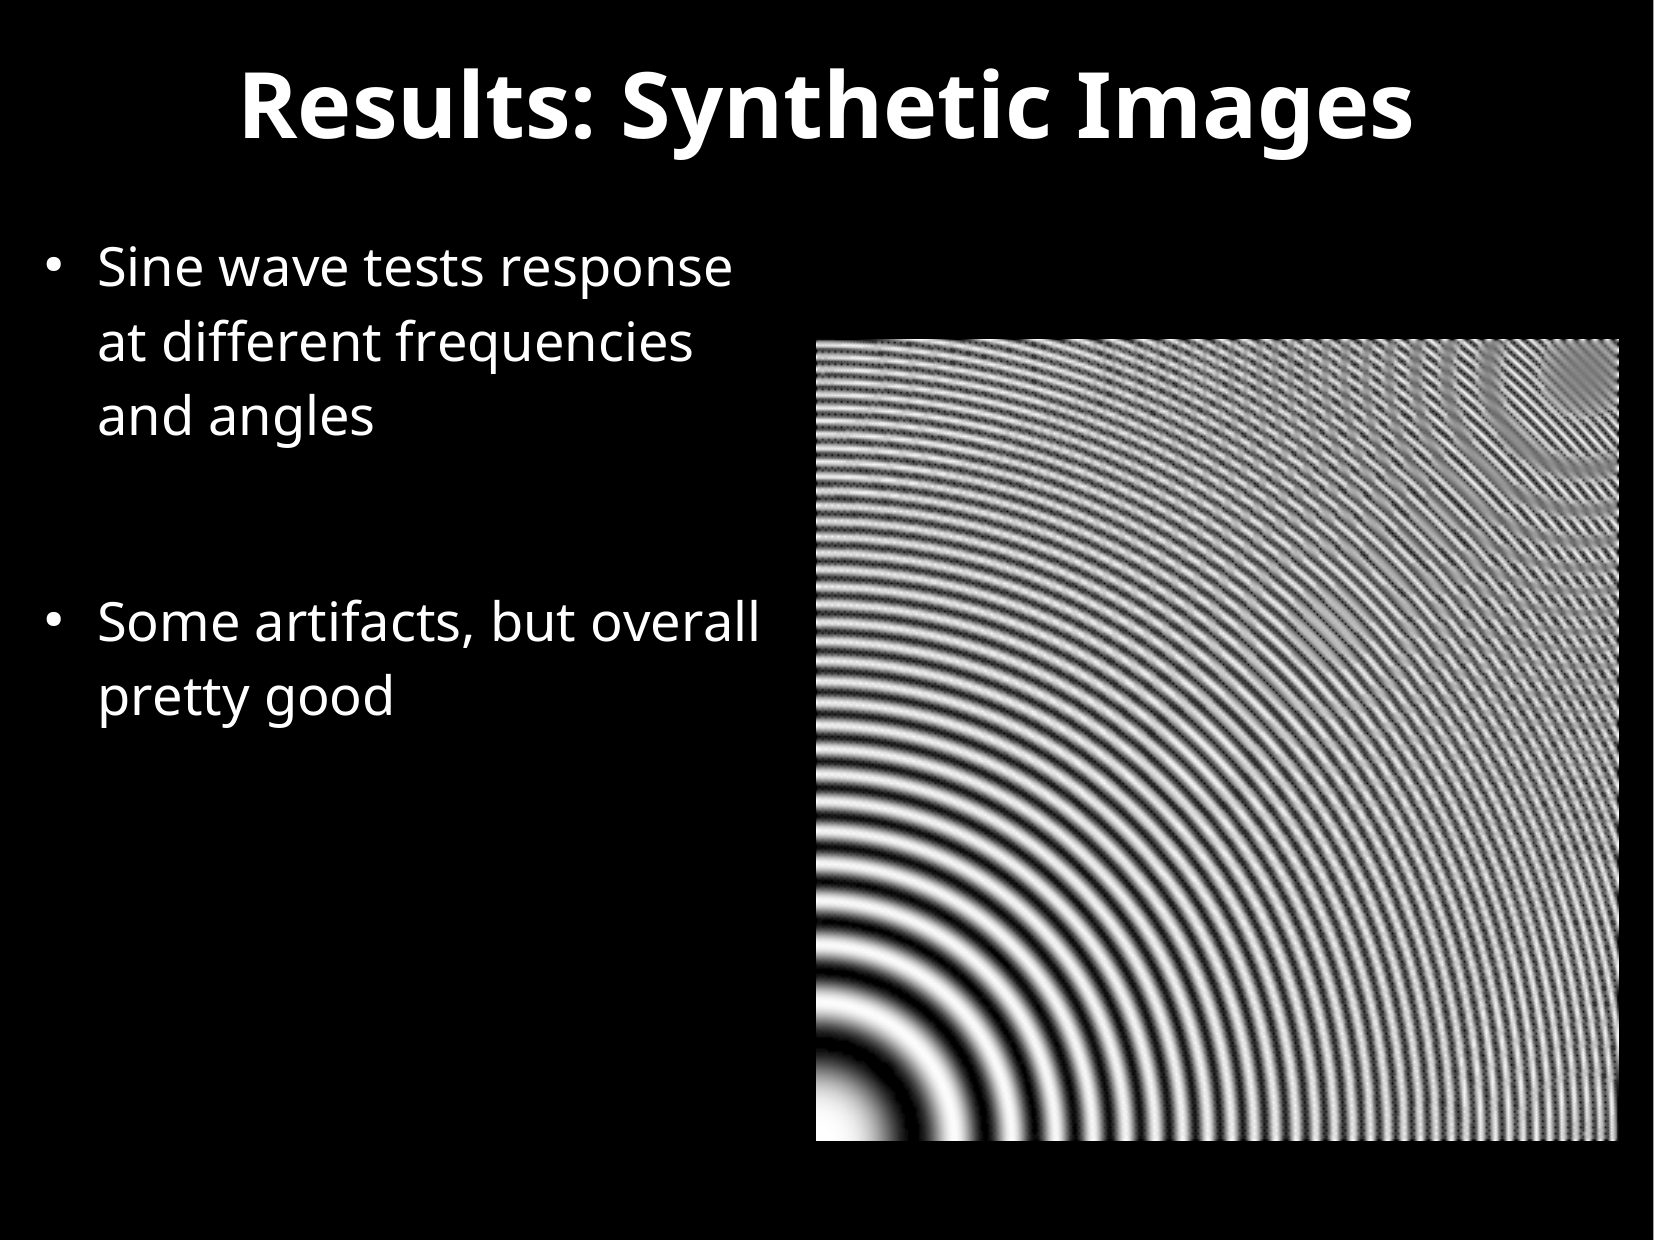

# Results: Synthetic Images
Sine wave tests response at different frequencies and angles
Some artifacts, but overall pretty good
53